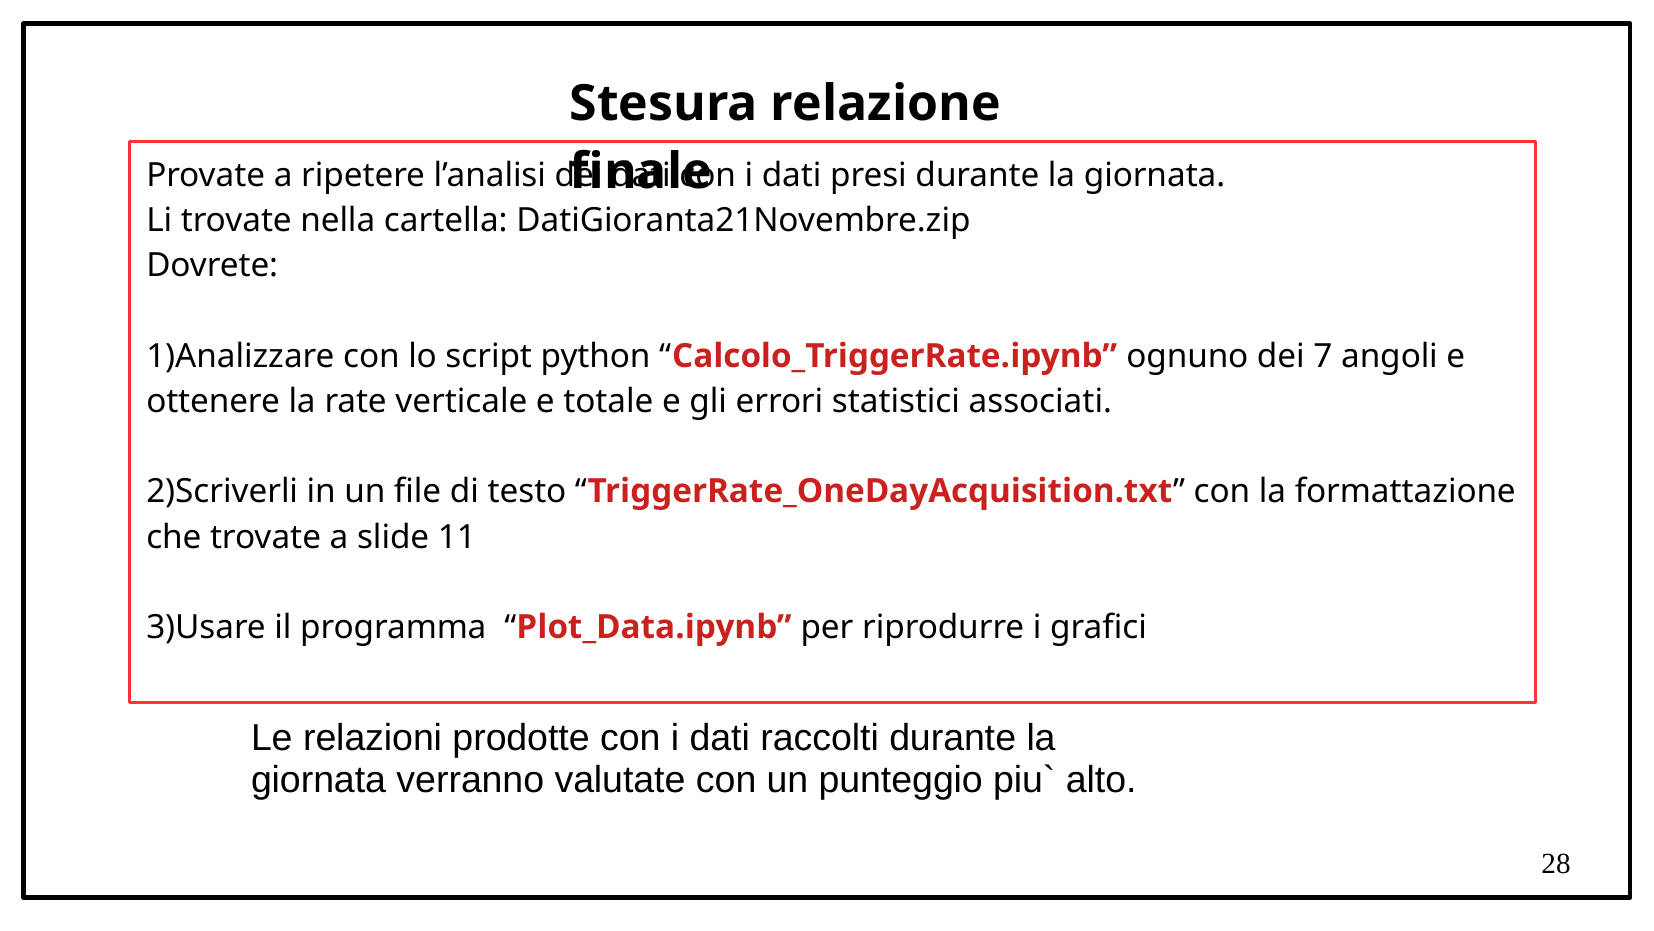

Stesura relazione finale
Provate a ripetere l’analisi dei dati con i dati presi durante la giornata.
Li trovate nella cartella: DatiGioranta21Novembre.zip
Dovrete:
1)Analizzare con lo script python “Calcolo_TriggerRate.ipynb” ognuno dei 7 angoli e ottenere la rate verticale e totale e gli errori statistici associati.
2)Scriverli in un file di testo “TriggerRate_OneDayAcquisition.txt” con la formattazione che trovate a slide 11
3)Usare il programma “Plot_Data.ipynb” per riprodurre i grafici
Le relazioni prodotte con i dati raccolti durante la giornata verranno valutate con un punteggio piu` alto.
28